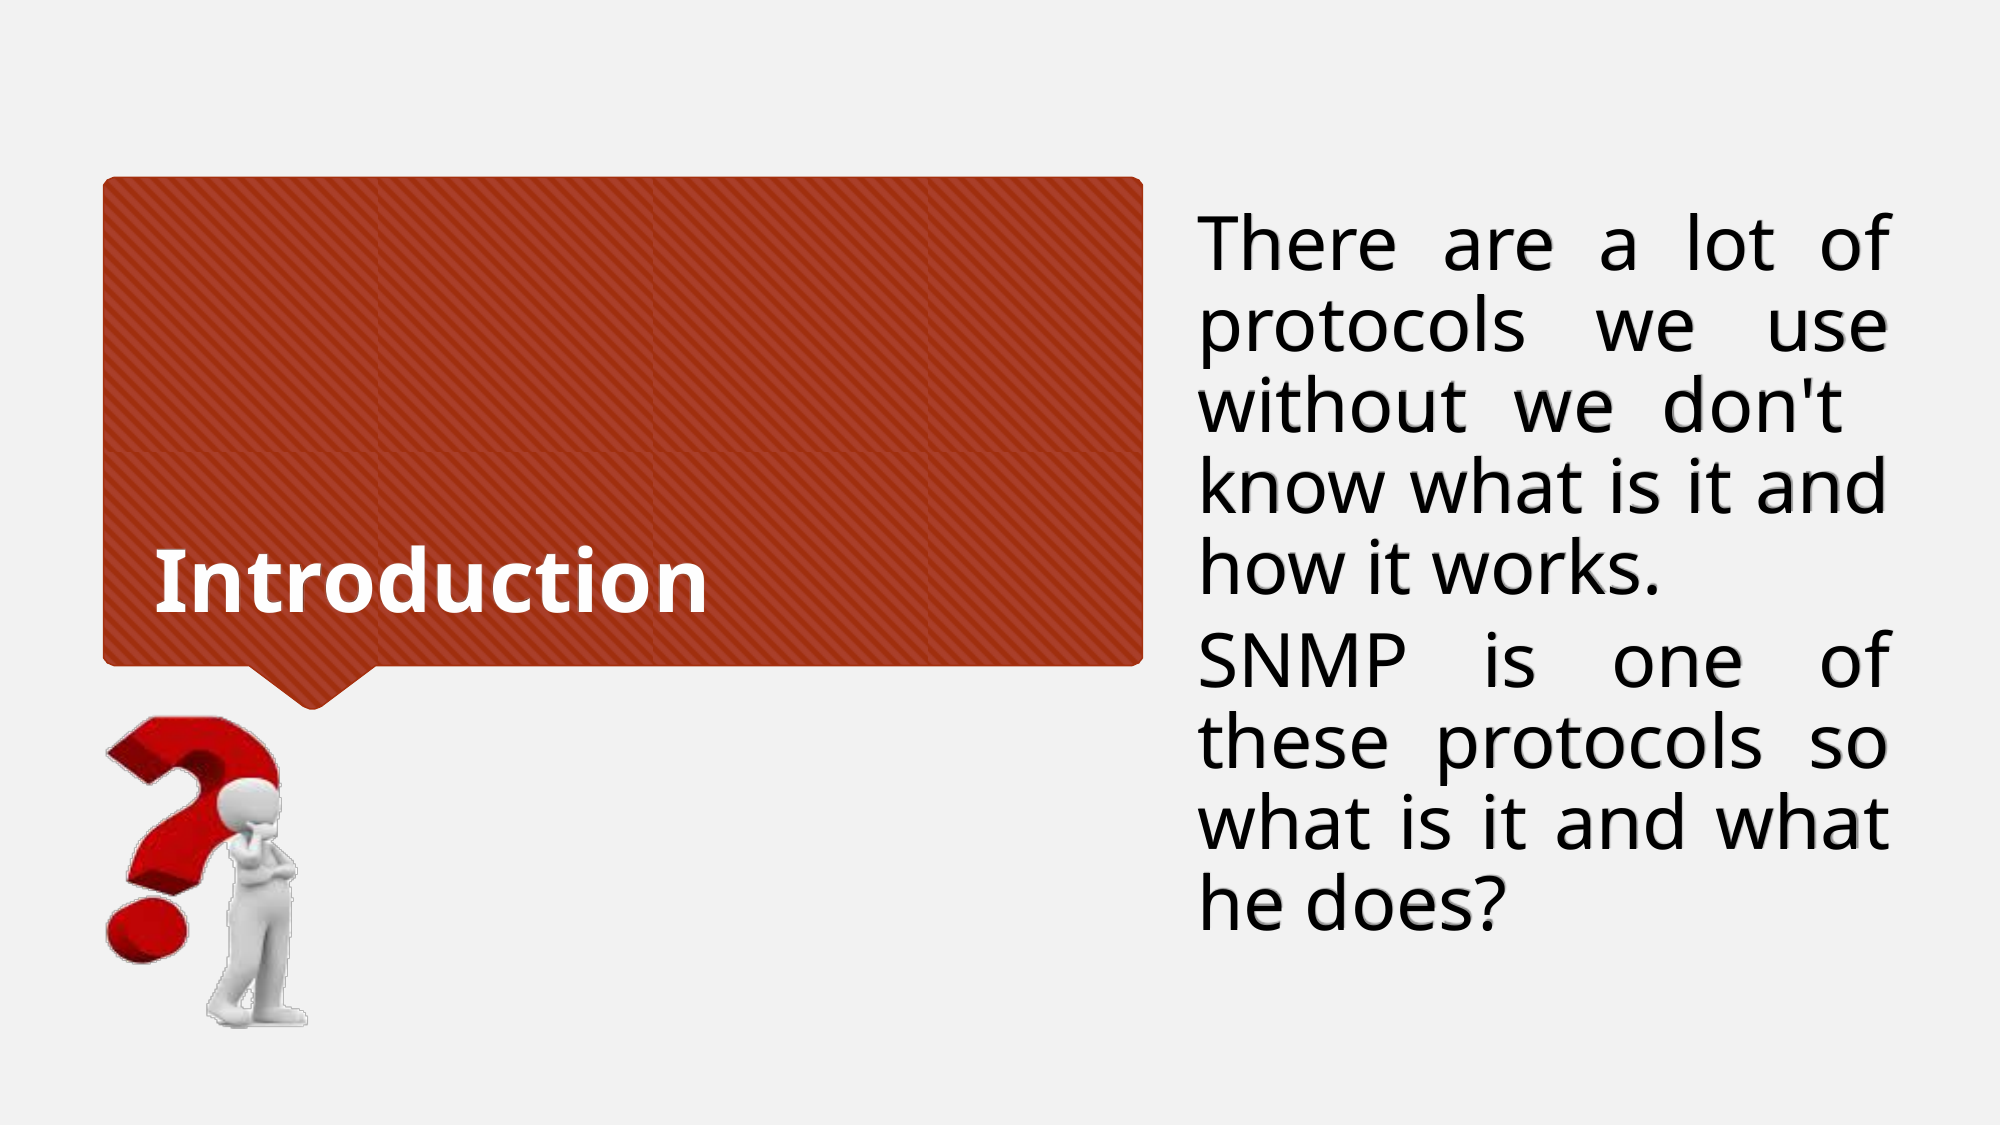

There are a lot of protocols we use without we don't know what is it and how it works.
SNMP is one of these protocols so what is it and what he does?
# Introduction